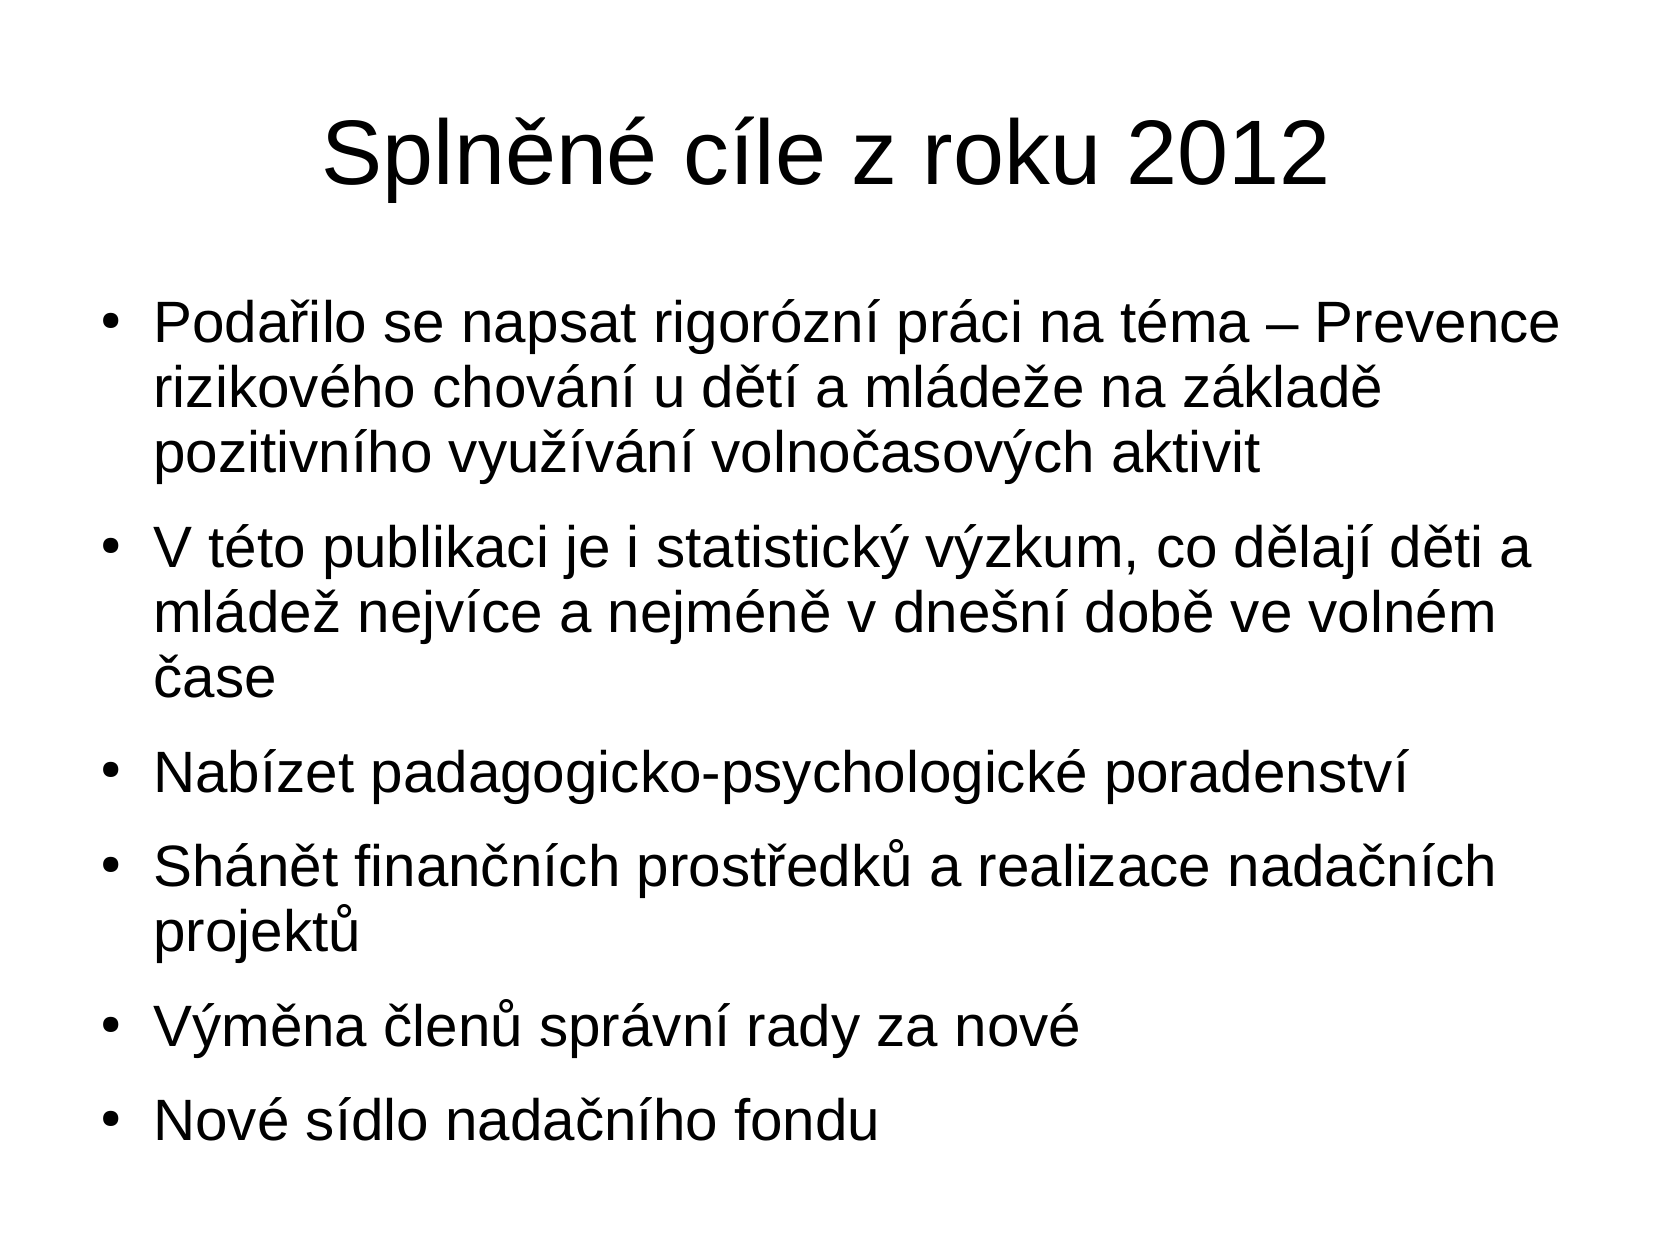

# Splněné cíle z roku 2012
Podařilo se napsat rigorózní práci na téma – Prevence rizikového chování u dětí a mládeže na základě pozitivního využívání volnočasových aktivit
V této publikaci je i statistický výzkum, co dělají děti a mládež nejvíce a nejméně v dnešní době ve volném čase
Nabízet padagogicko-psychologické poradenství
Shánět finančních prostředků a realizace nadačních projektů
Výměna členů správní rady za nové
Nové sídlo nadačního fondu